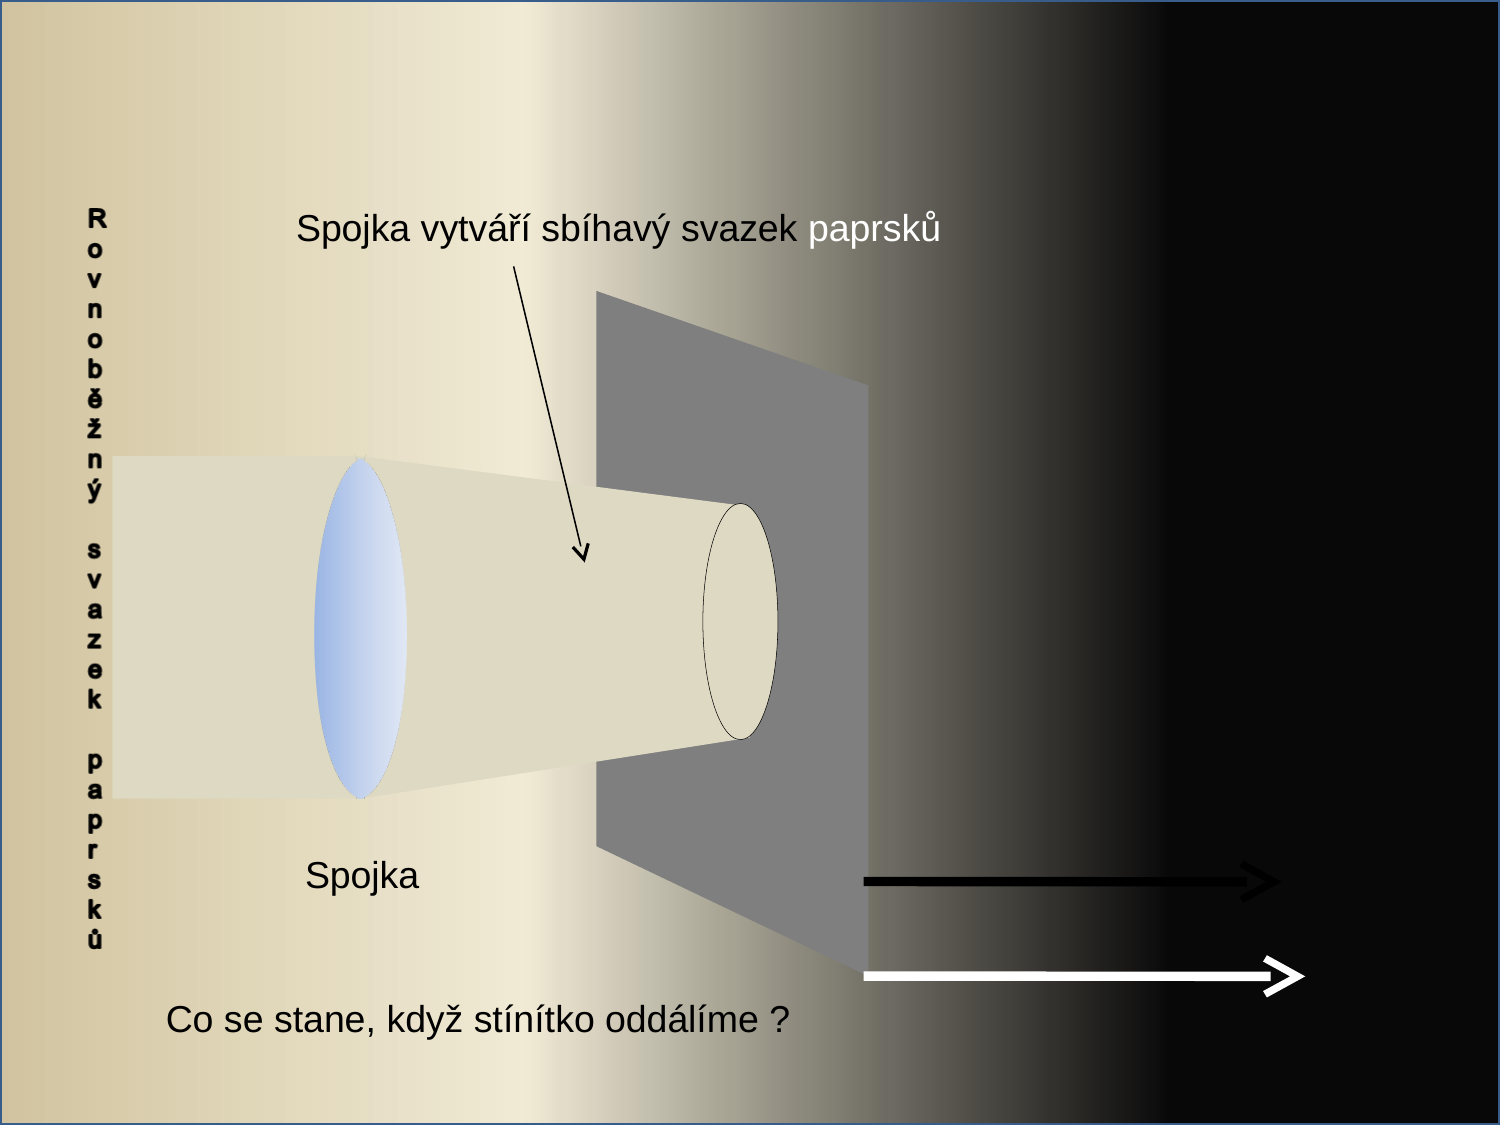

Spojka vytváří sbíhavý svazek paprsků
Spojka
Co se stane, když stínítko oddálíme ?